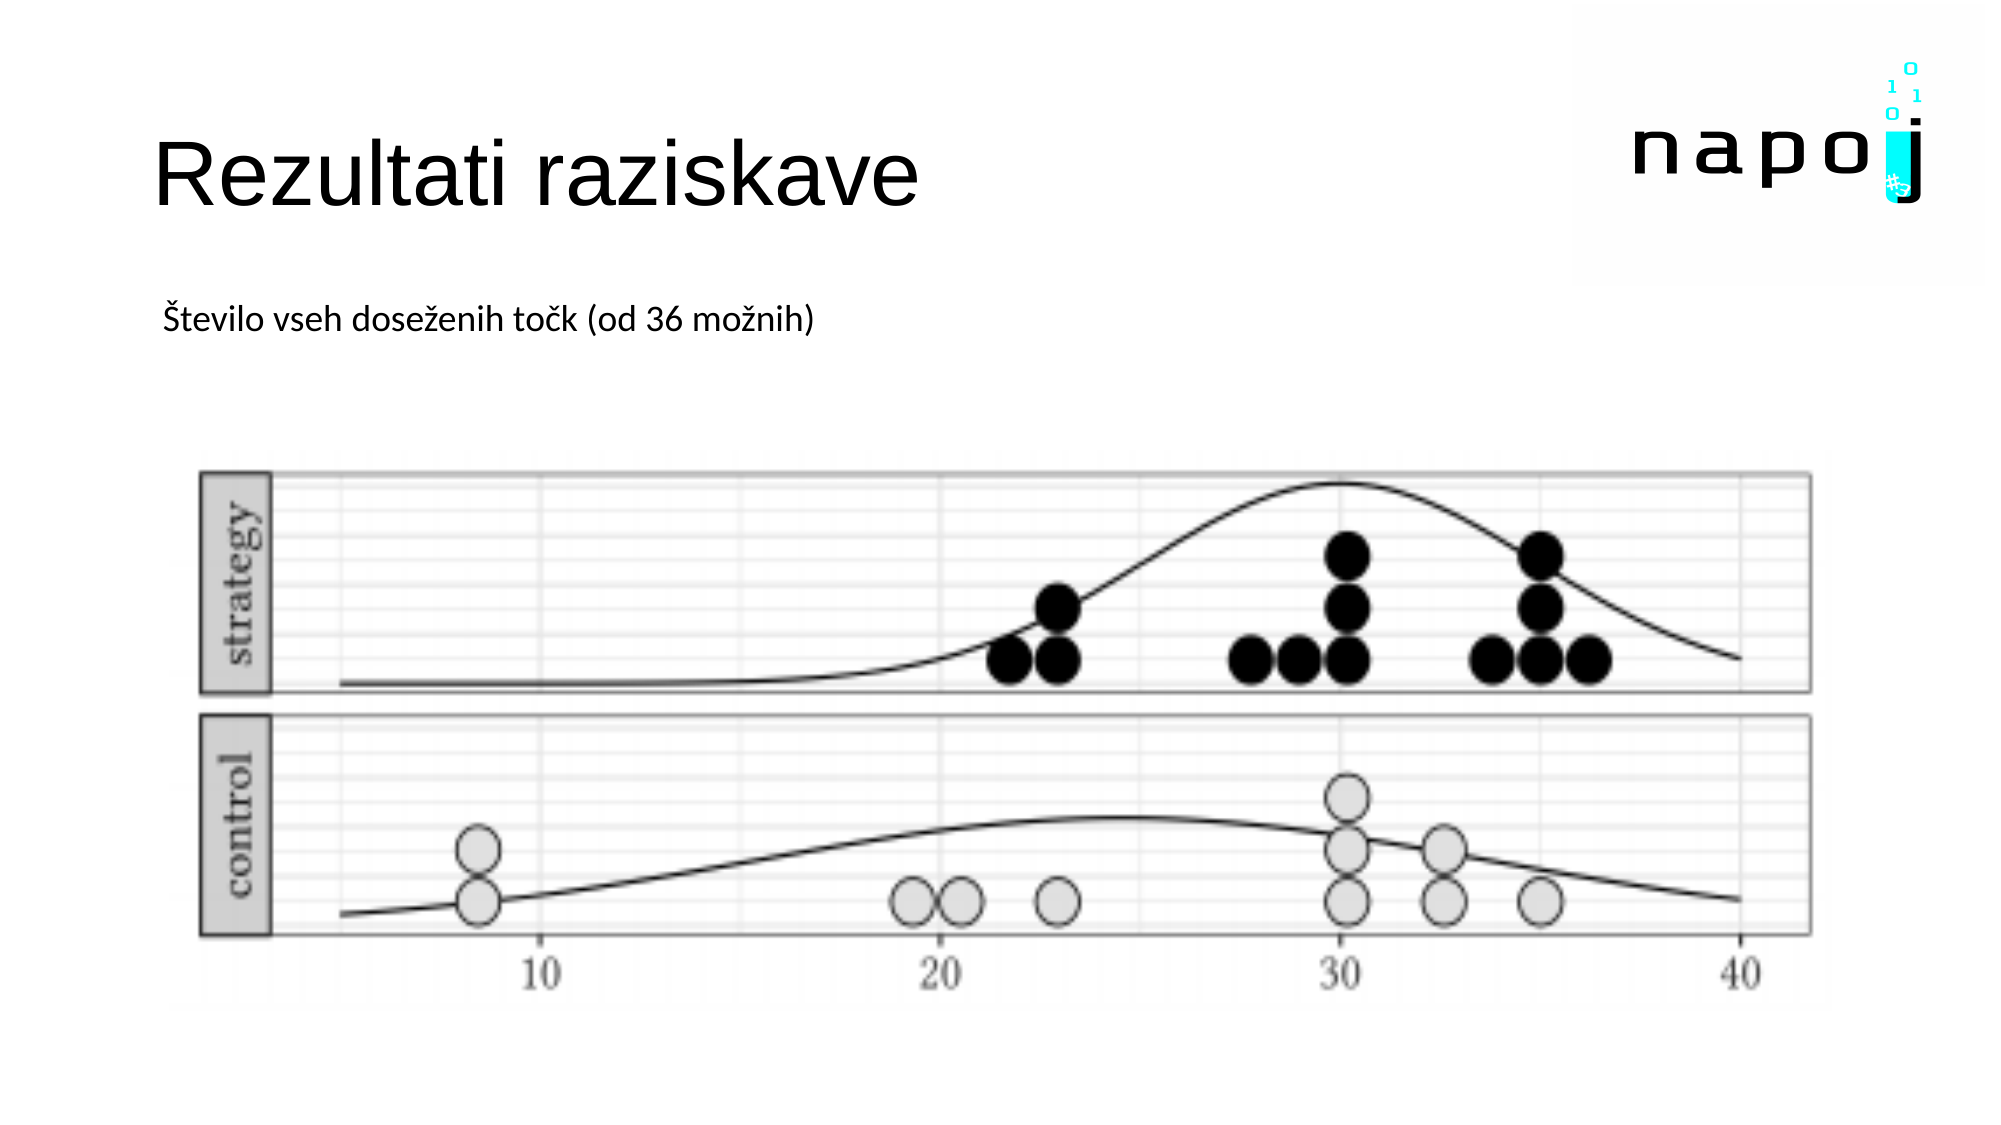

# Rezultati raziskave
Število vseh doseženih točk (od 36 možnih)